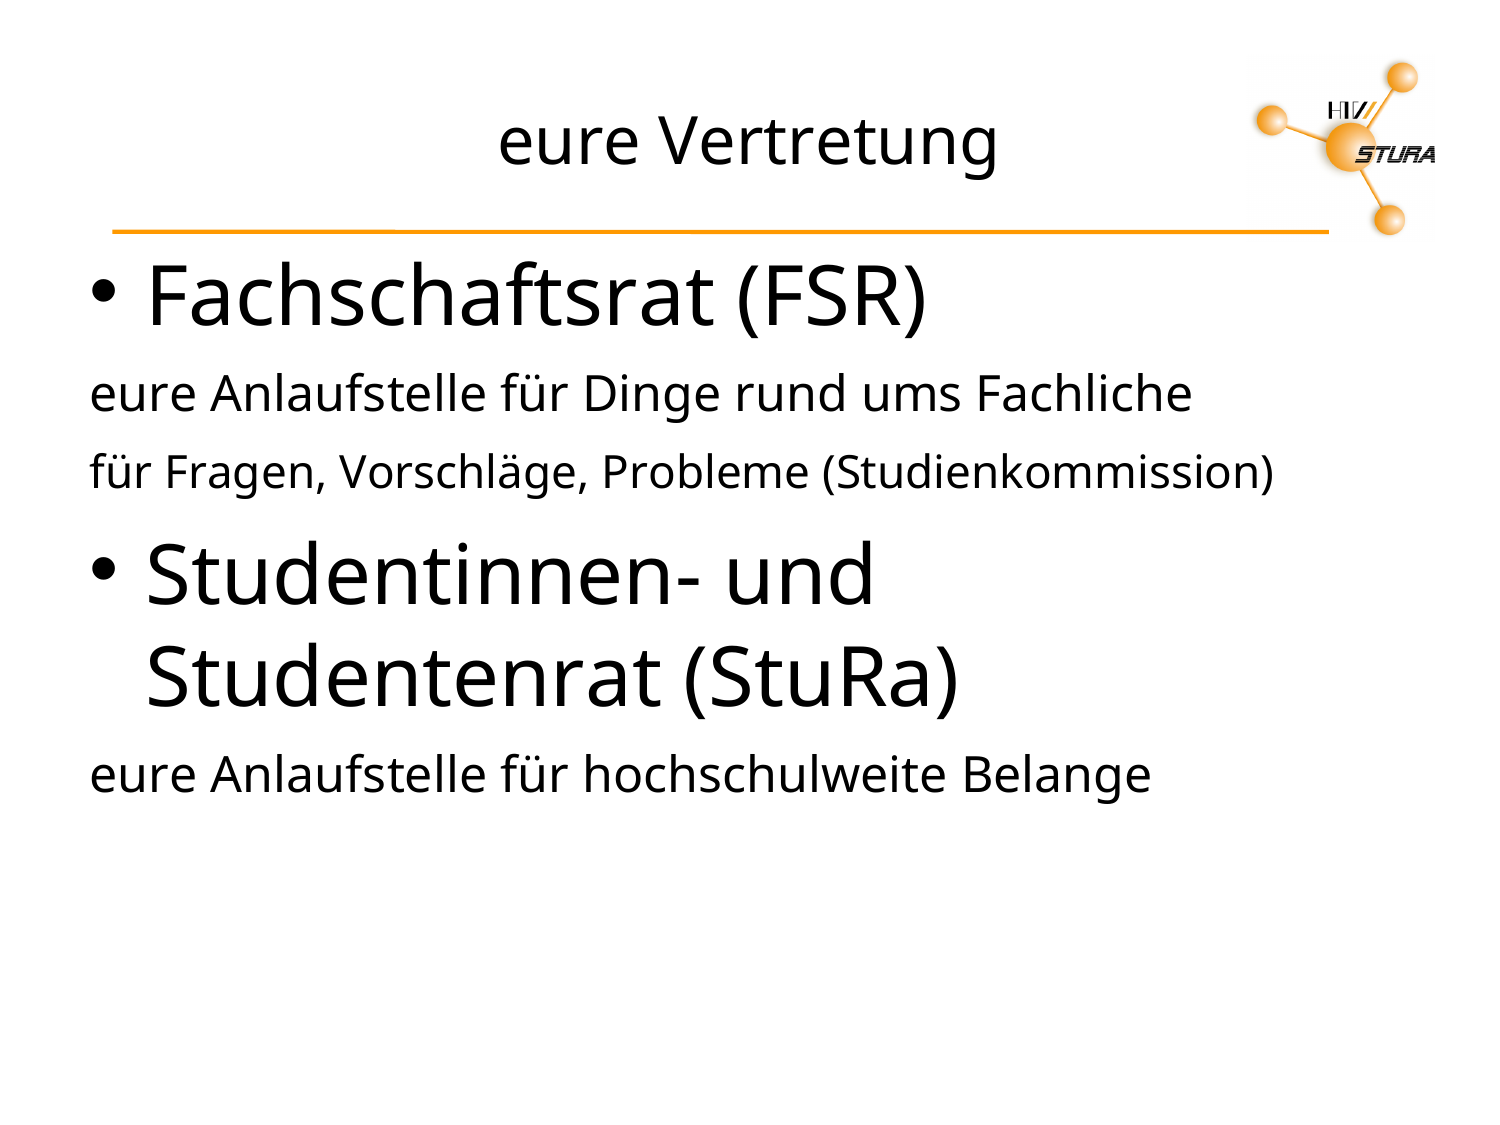

# eure Vertretung
Fachschaftsrat (FSR)
eure Anlaufstelle für Dinge rund ums Fachliche
für Fragen, Vorschläge, Probleme (Studienkommission)
Studentinnen- und Studentenrat (StuRa)
eure Anlaufstelle für hochschulweite Belange